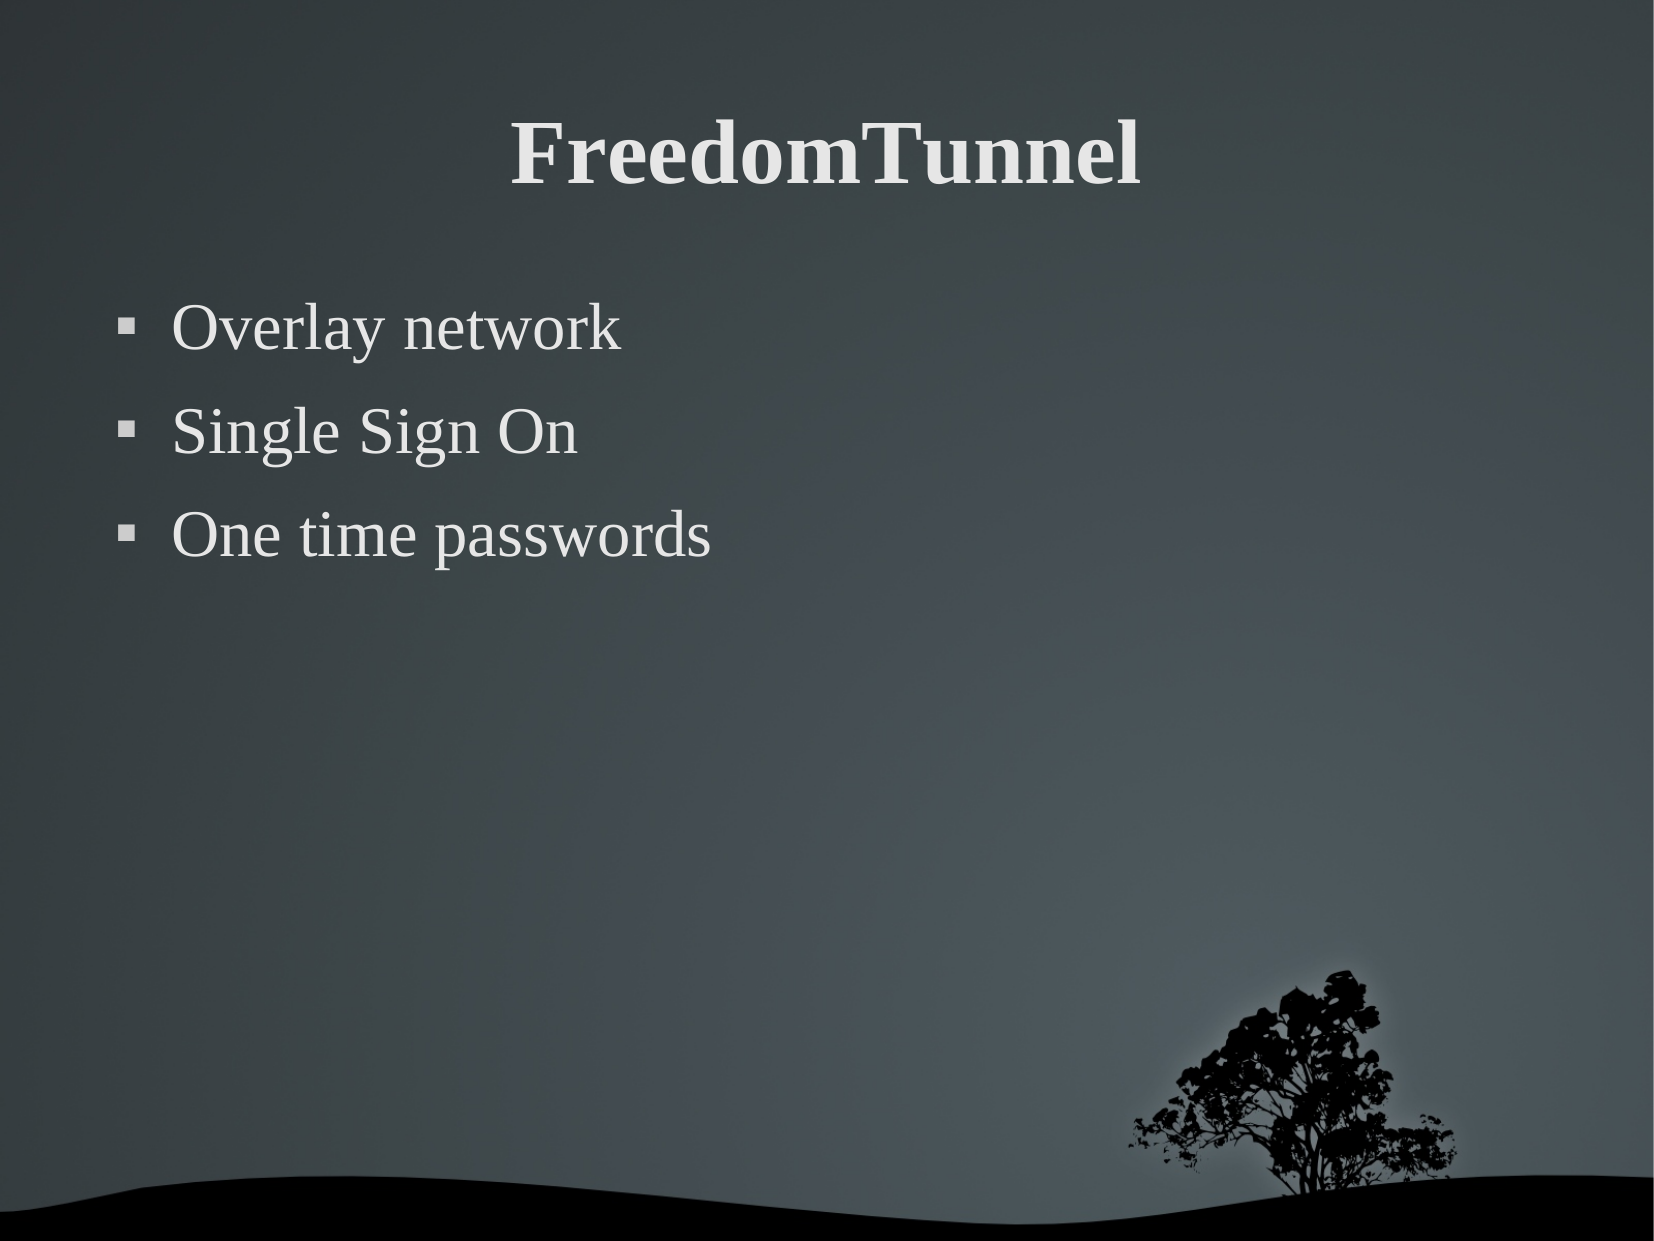

# FreedomTunnel
Overlay network
Single Sign On
One time passwords